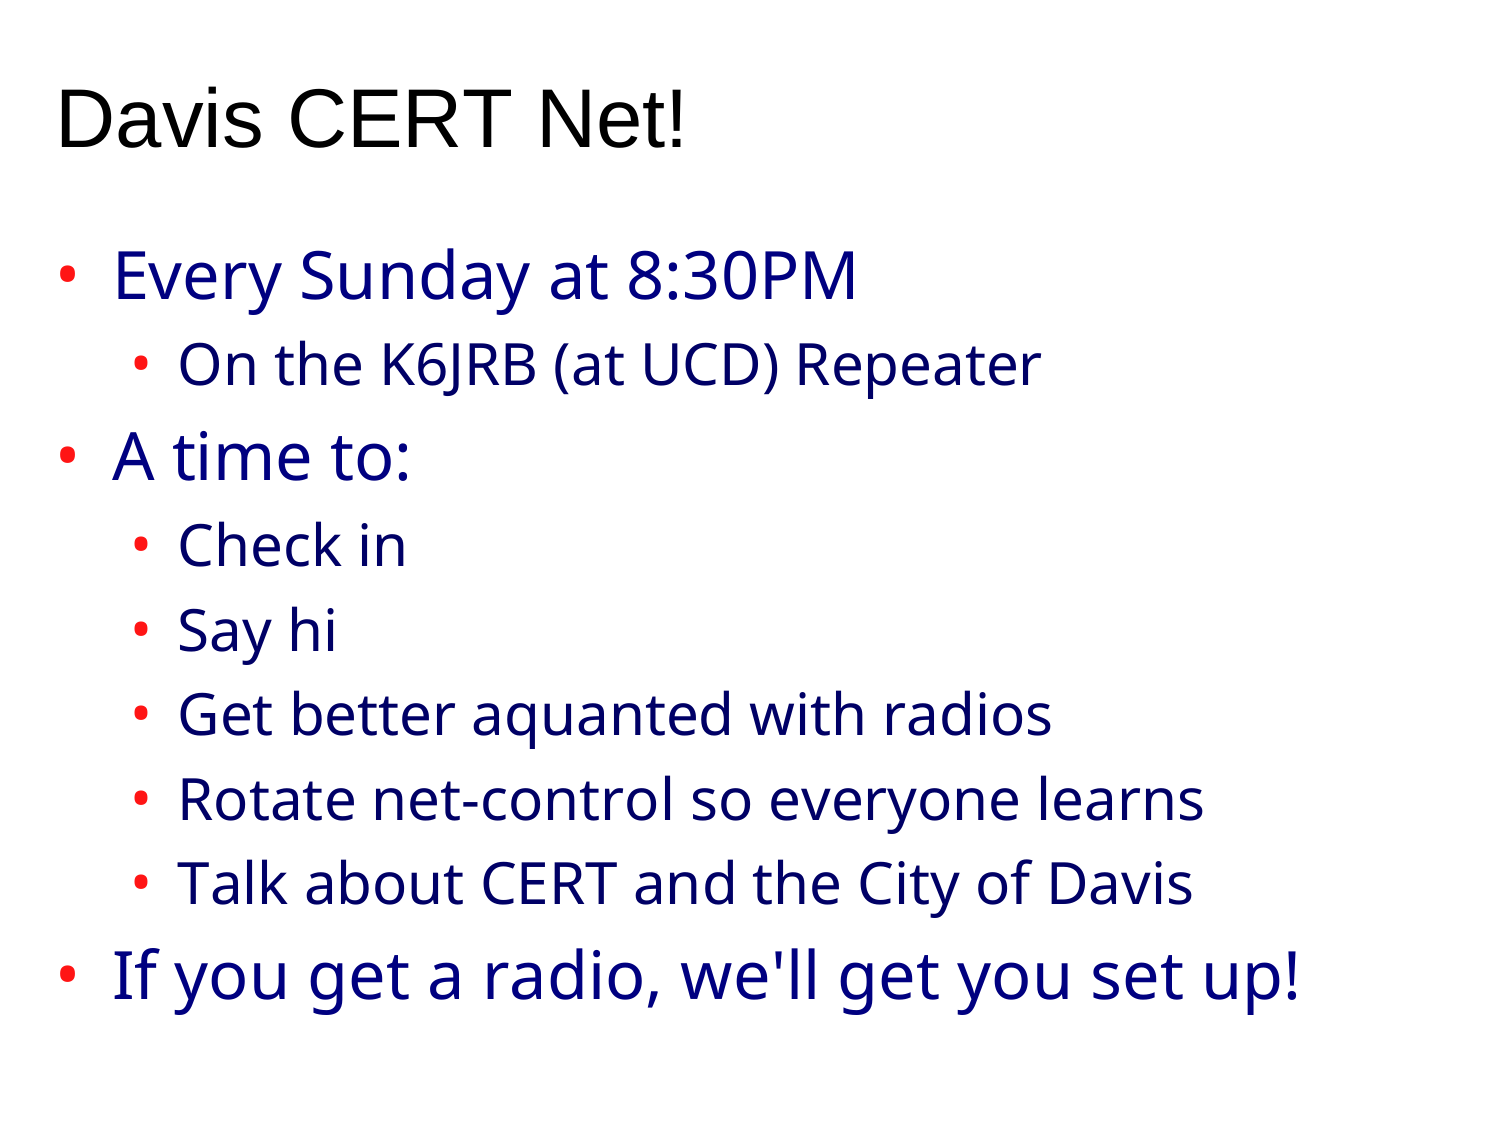

# Davis CERT Net!
Every Sunday at 8:30PM
On the K6JRB (at UCD) Repeater
A time to:
Check in
Say hi
Get better aquanted with radios
Rotate net-control so everyone learns
Talk about CERT and the City of Davis
If you get a radio, we'll get you set up!